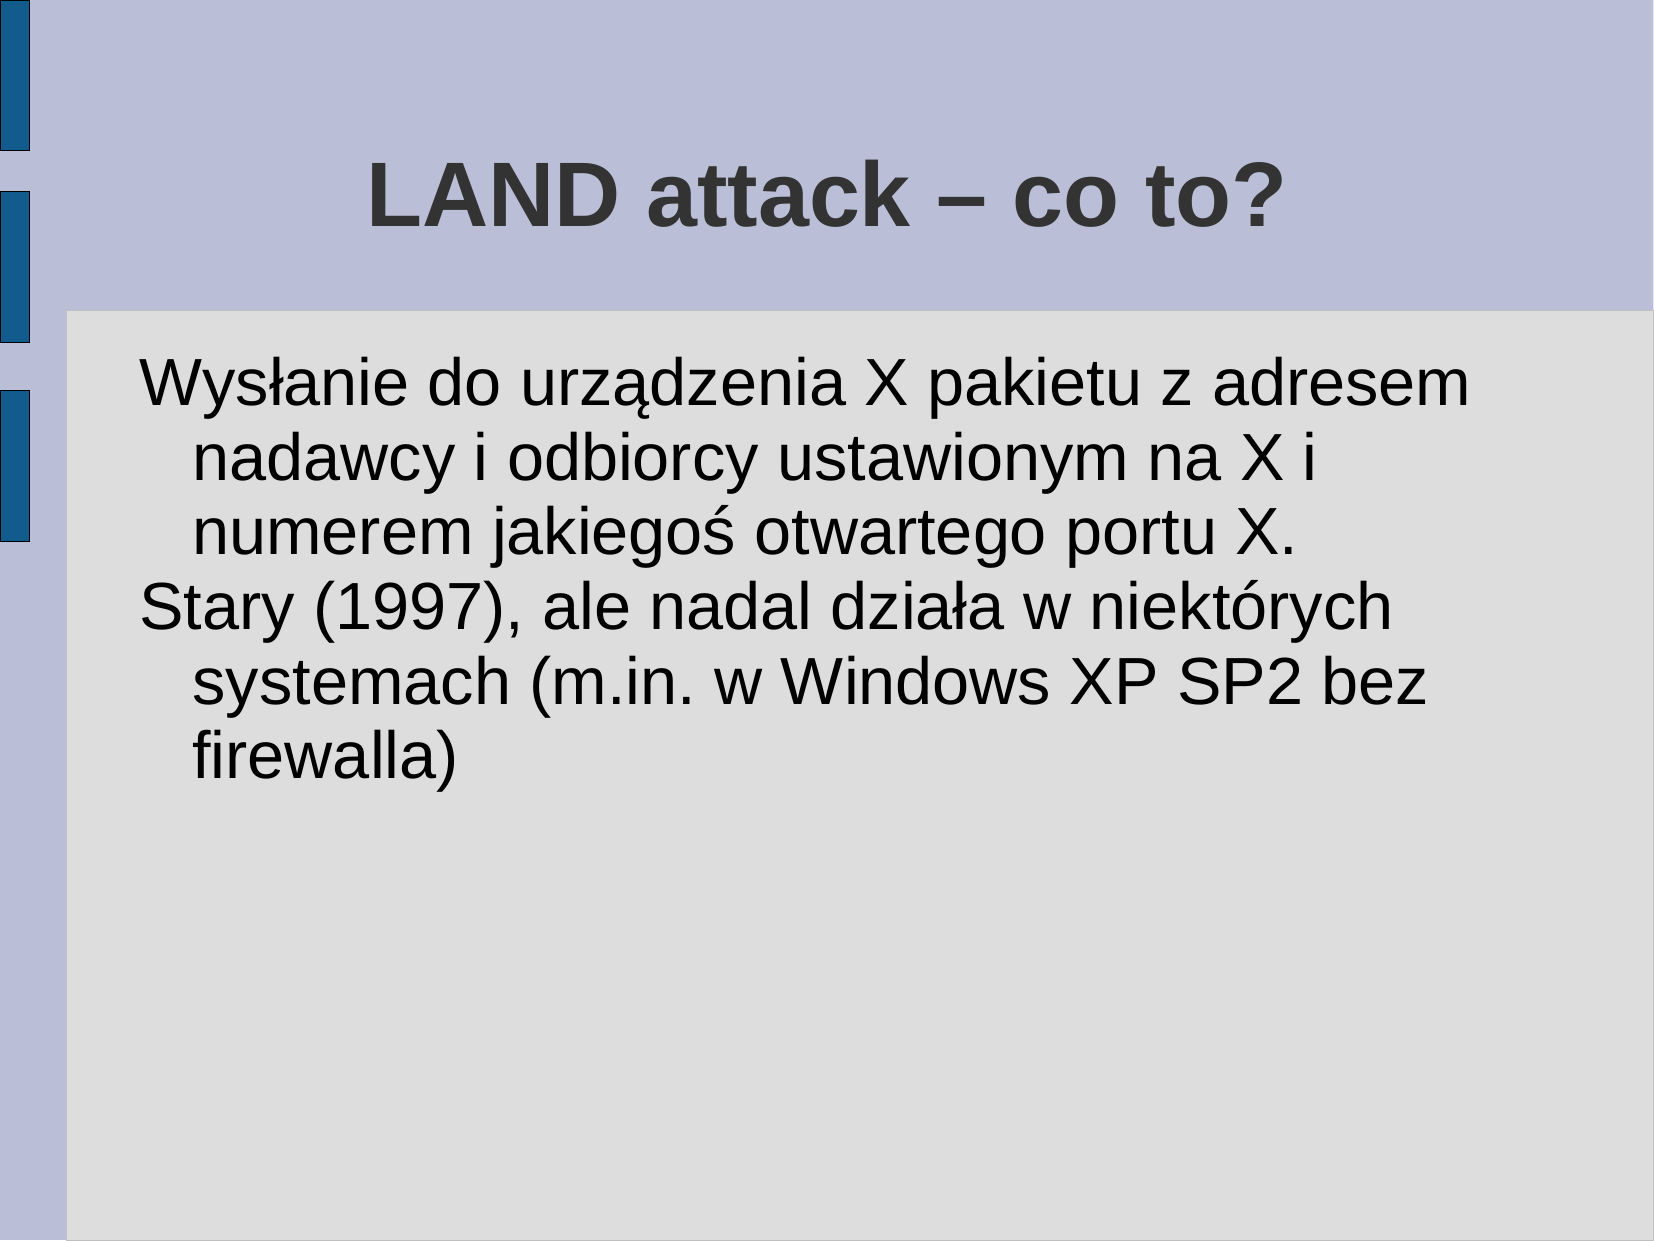

# LAND attack – co to?
Wysłanie do urządzenia X pakietu z adresem nadawcy i odbiorcy ustawionym na X i numerem jakiegoś otwartego portu X.
Stary (1997), ale nadal działa w niektórych systemach (m.in. w Windows XP SP2 bez firewalla)